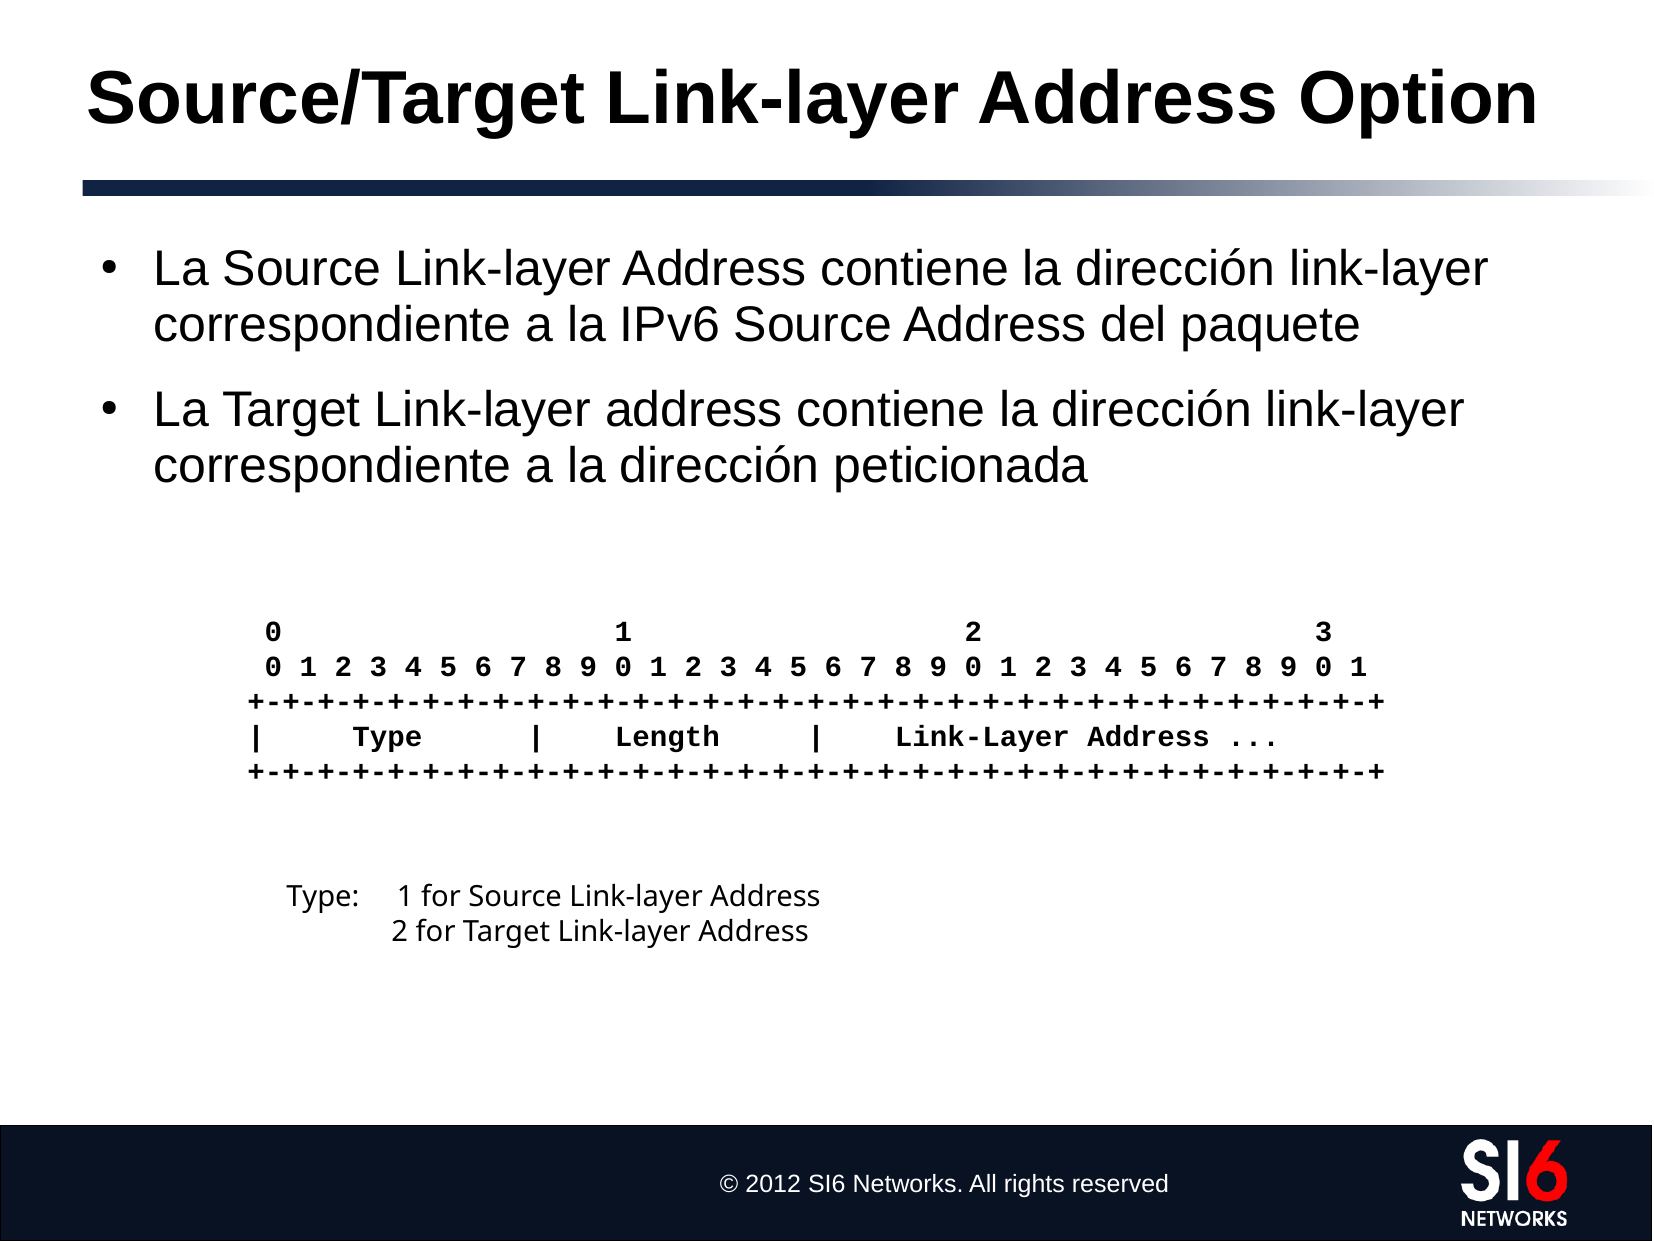

# Source/Target Link-layer Address Option
La Source Link-layer Address contiene la dirección link-layer correspondiente a la IPv6 Source Address del paquete
La Target Link-layer address contiene la dirección link-layer correspondiente a la dirección peticionada
 0 1 2 3
 0 1 2 3 4 5 6 7 8 9 0 1 2 3 4 5 6 7 8 9 0 1 2 3 4 5 6 7 8 9 0 1
 +-+-+-+-+-+-+-+-+-+-+-+-+-+-+-+-+-+-+-+-+-+-+-+-+-+-+-+-+-+-+-+-+
 | Type | Length | Link-Layer Address ...
 +-+-+-+-+-+-+-+-+-+-+-+-+-+-+-+-+-+-+-+-+-+-+-+-+-+-+-+-+-+-+-+-+
Type: 1 for Source Link-layer Address
 2 for Target Link-layer Address